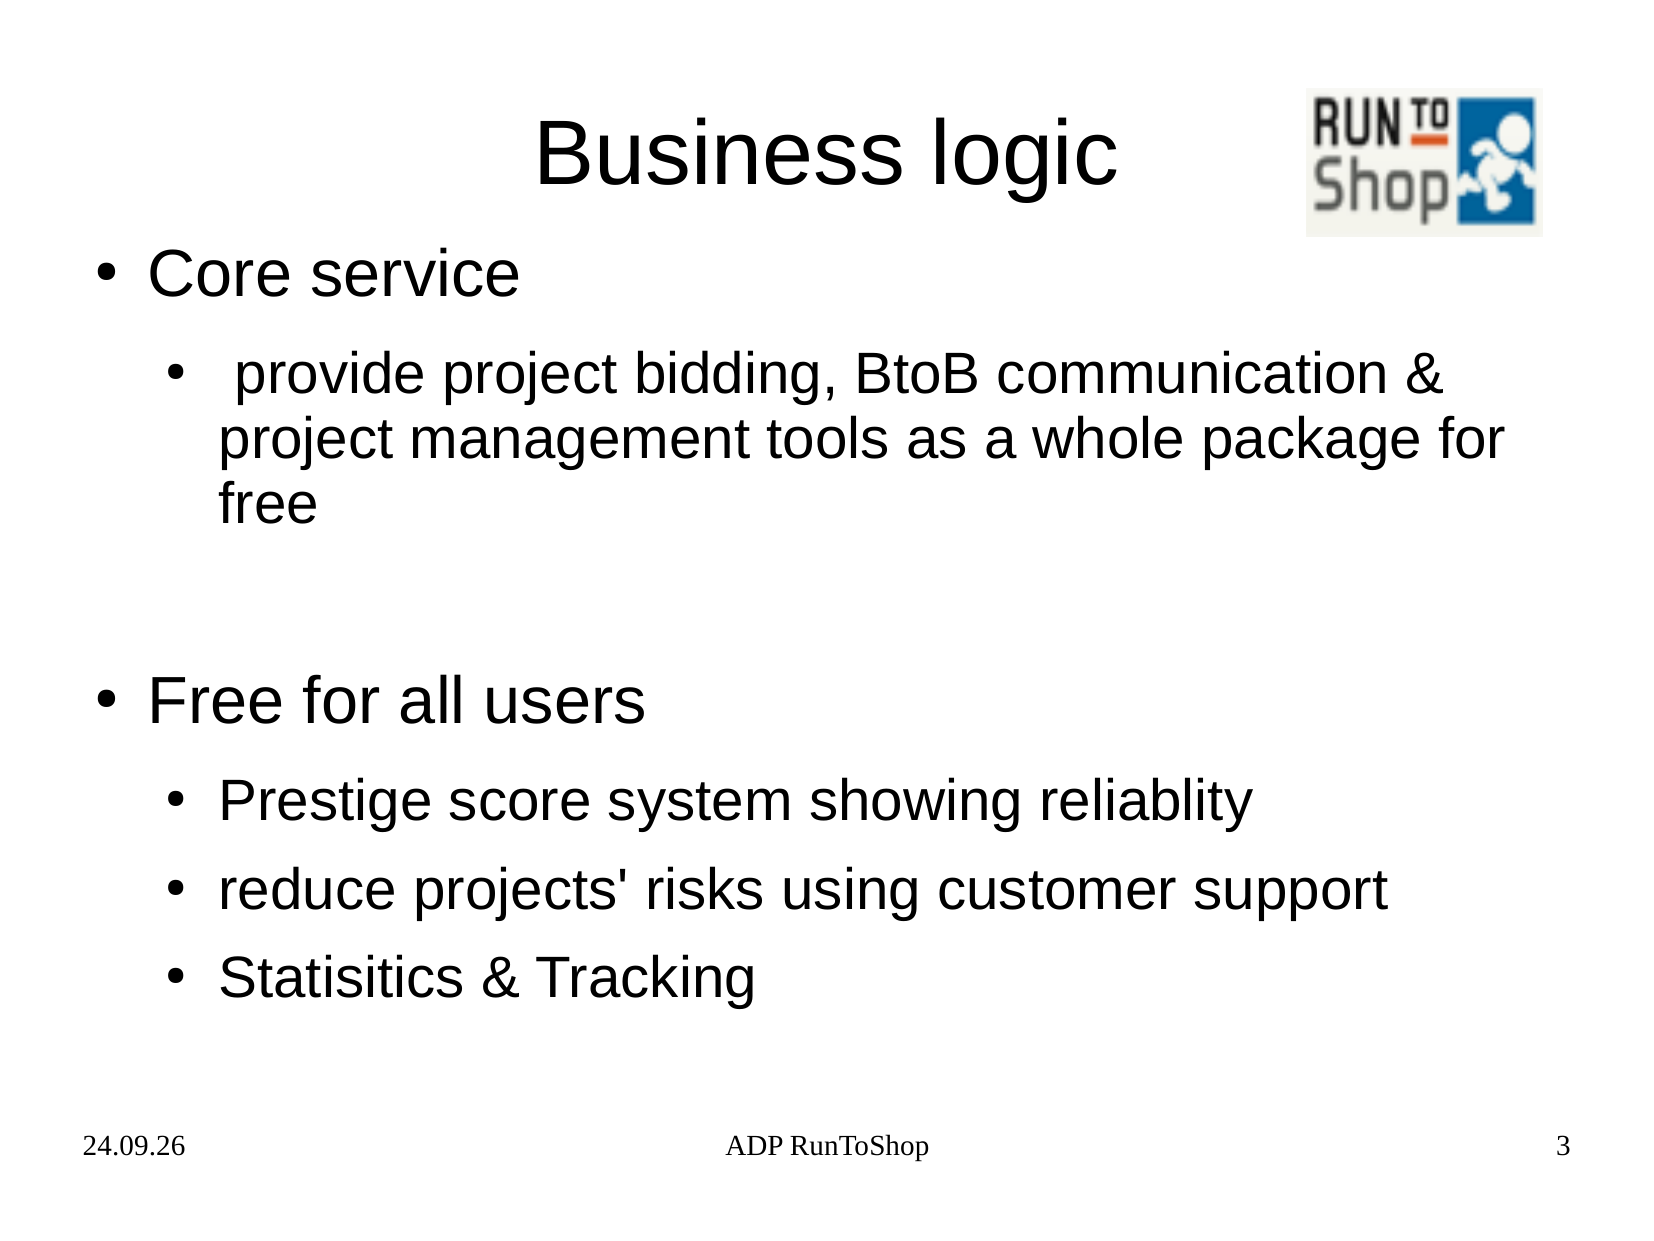

# Business logic
Core service
 provide project bidding, BtoB communication & project management tools as a whole package for free
Free for all users
Prestige score system showing reliablity
reduce projects' risks using customer support
Statisitics & Tracking
ADP RunToShop
3